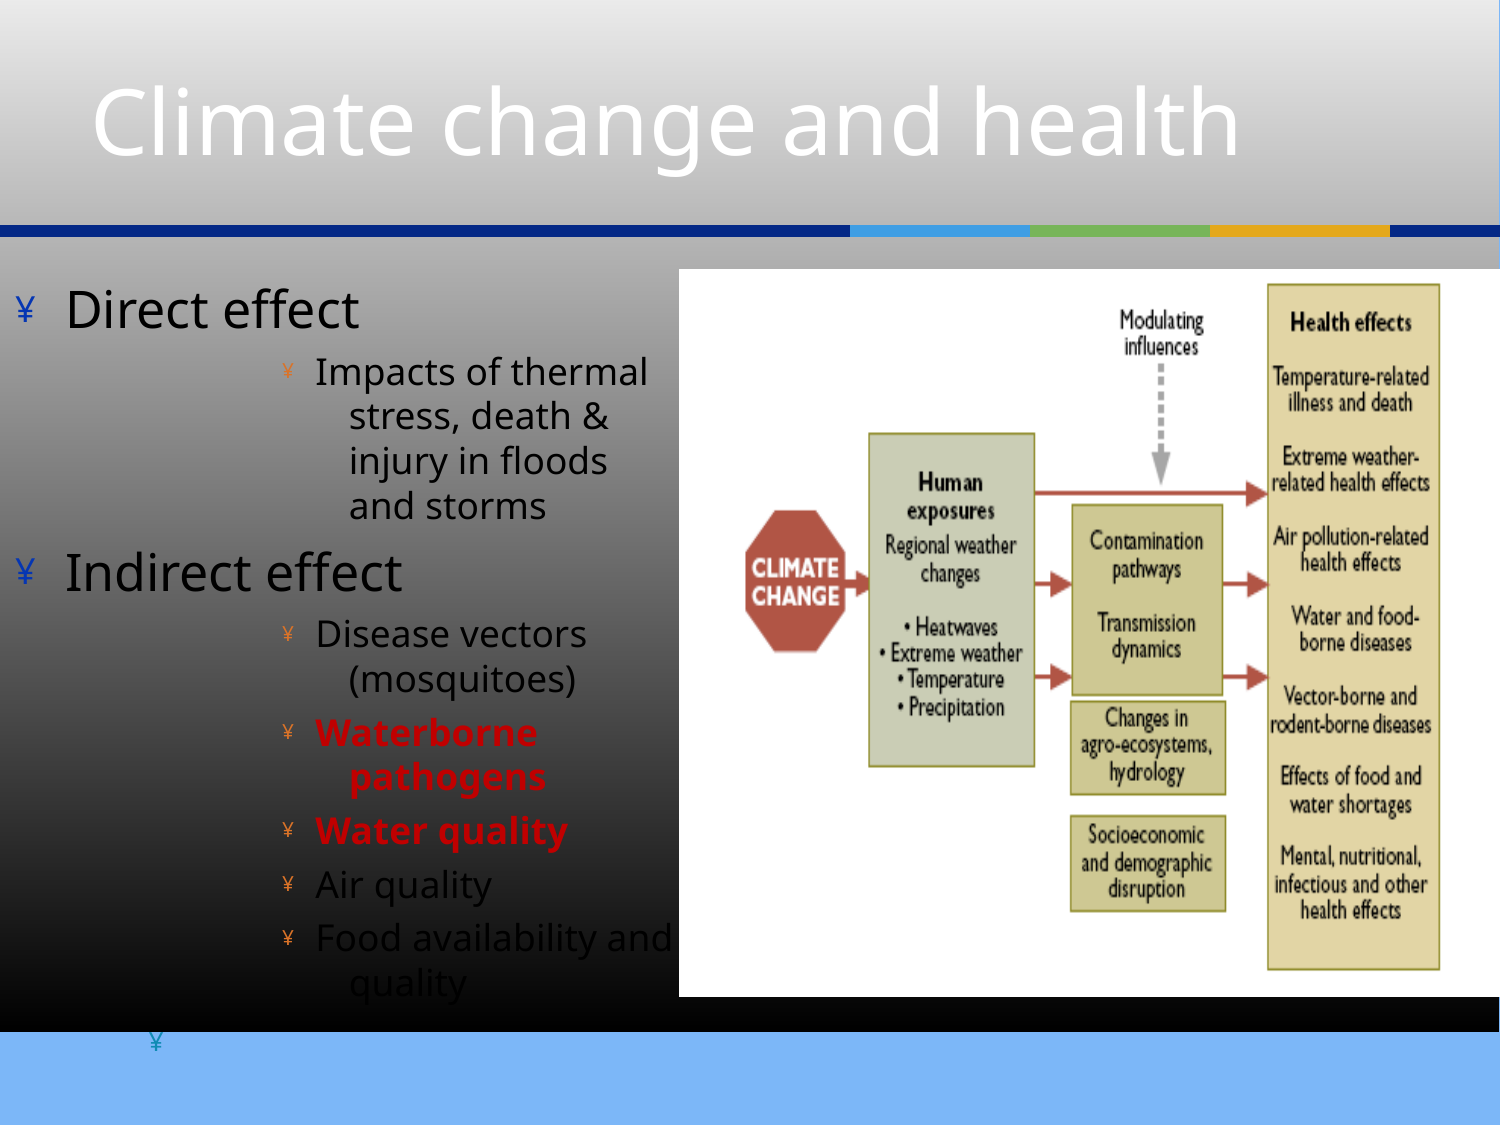

Climate change and health
# Direct effect
Impacts of thermal stress, death & injury in floods and storms
Indirect effect
Disease vectors (mosquitoes)
Waterborne pathogens
Water quality
Air quality
Food availability and quality